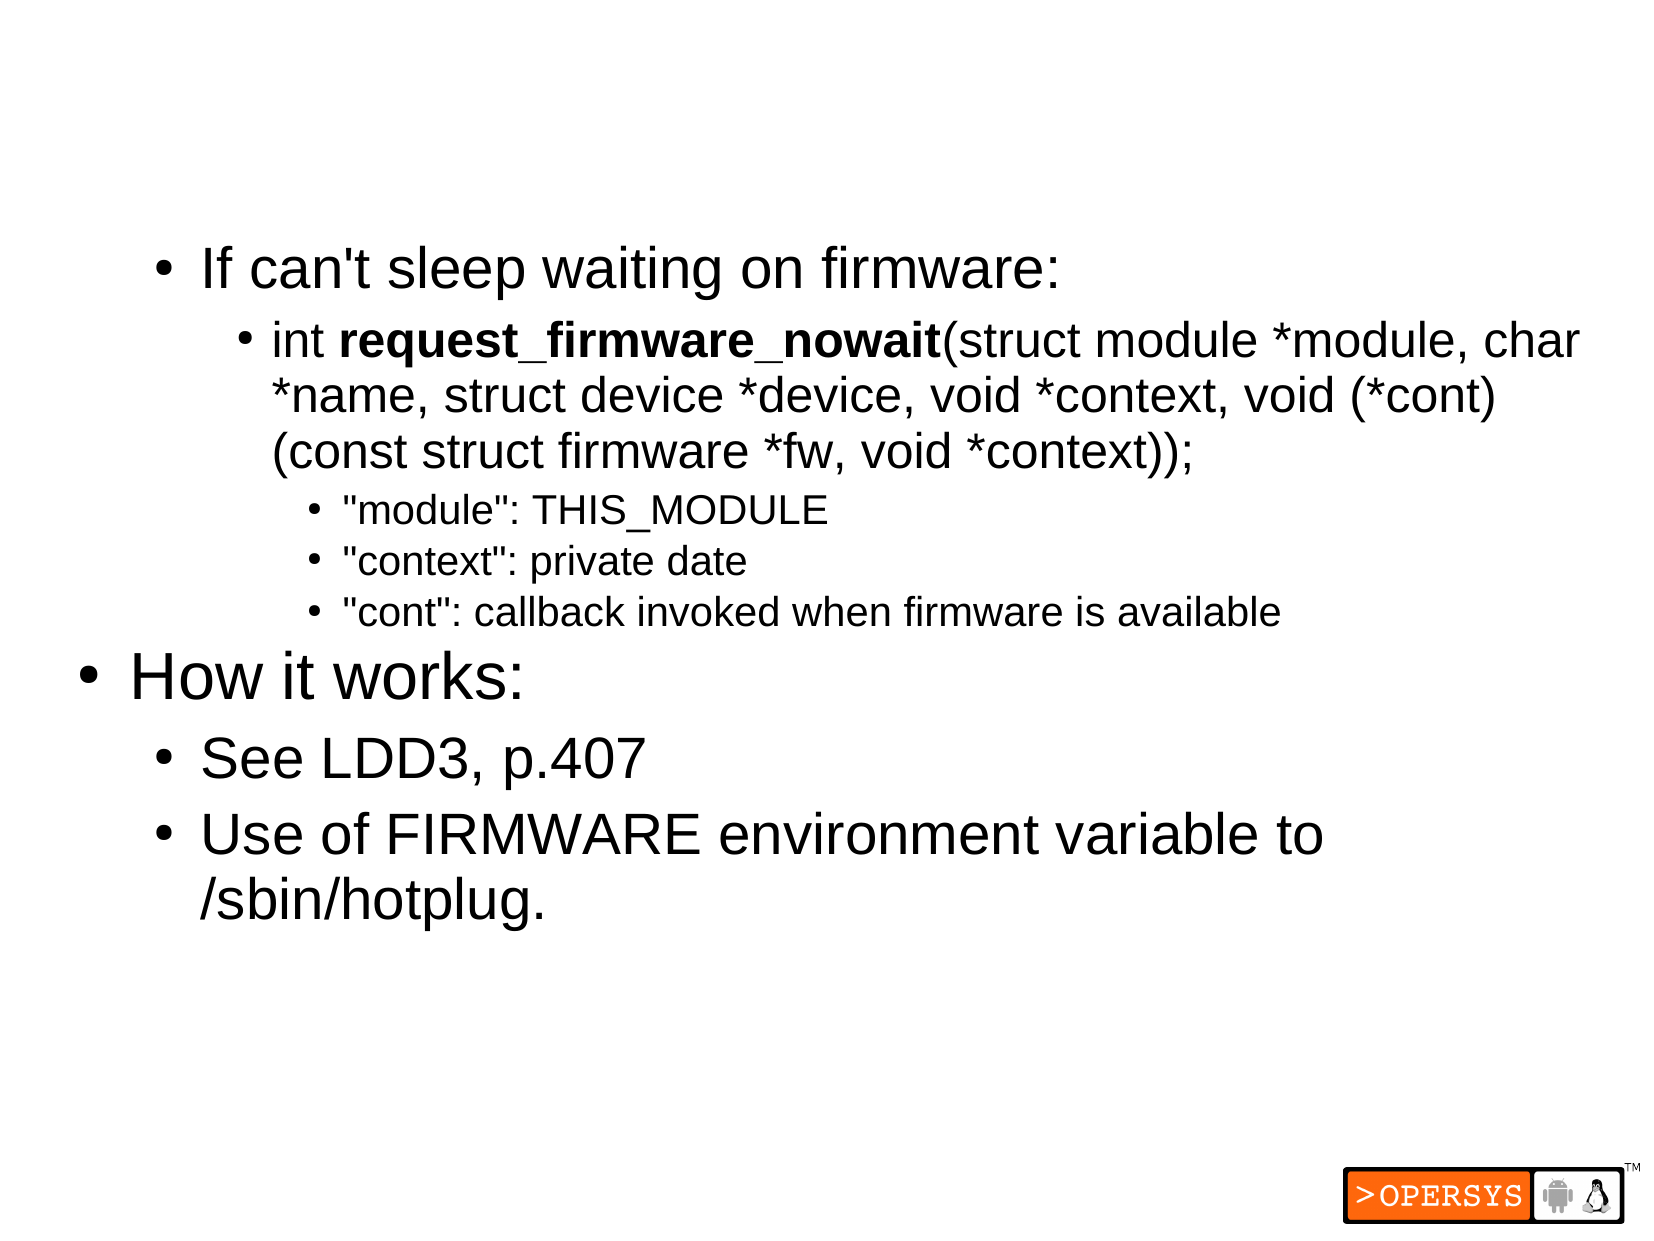

# If can't sleep waiting on firmware:
int request_firmware_nowait(struct module *module, char *name, struct device *device, void *context, void (*cont)(const struct firmware *fw, void *context));
"module": THIS_MODULE
"context": private date
"cont": callback invoked when firmware is available
How it works:
See LDD3, p.407
Use of FIRMWARE environment variable to /sbin/hotplug.